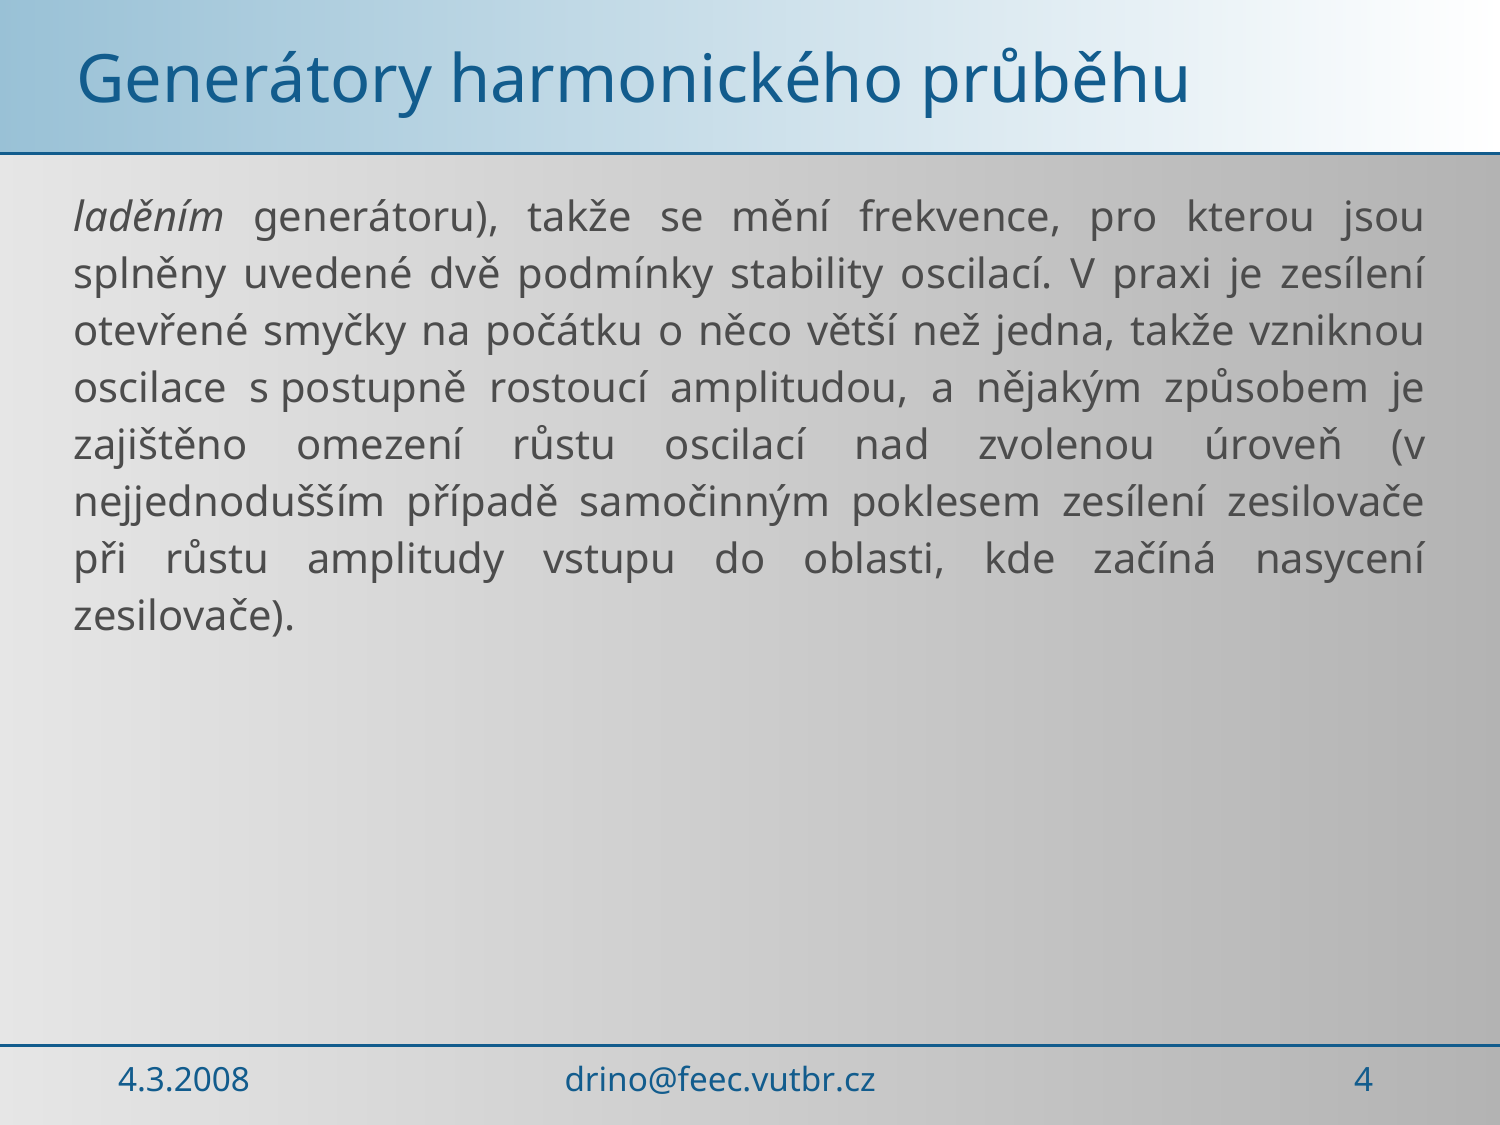

# Generátory harmonického průběhu
laděním generátoru), takže se mění frekvence, pro kterou jsou splněny uvedené dvě podmínky stability oscilací. V praxi je zesílení otevřené smyčky na počátku o něco větší než jedna, takže vzniknou oscilace s postupně rostoucí amplitudou, a nějakým způsobem je zajištěno omezení růstu oscilací nad zvolenou úroveň (v nejjednodušším případě samočinným poklesem zesílení zesilovače při růstu amplitudy vstupu do oblasti, kde začíná nasycení zesilovače).
4.3.2008
drino@feec.vutbr.cz